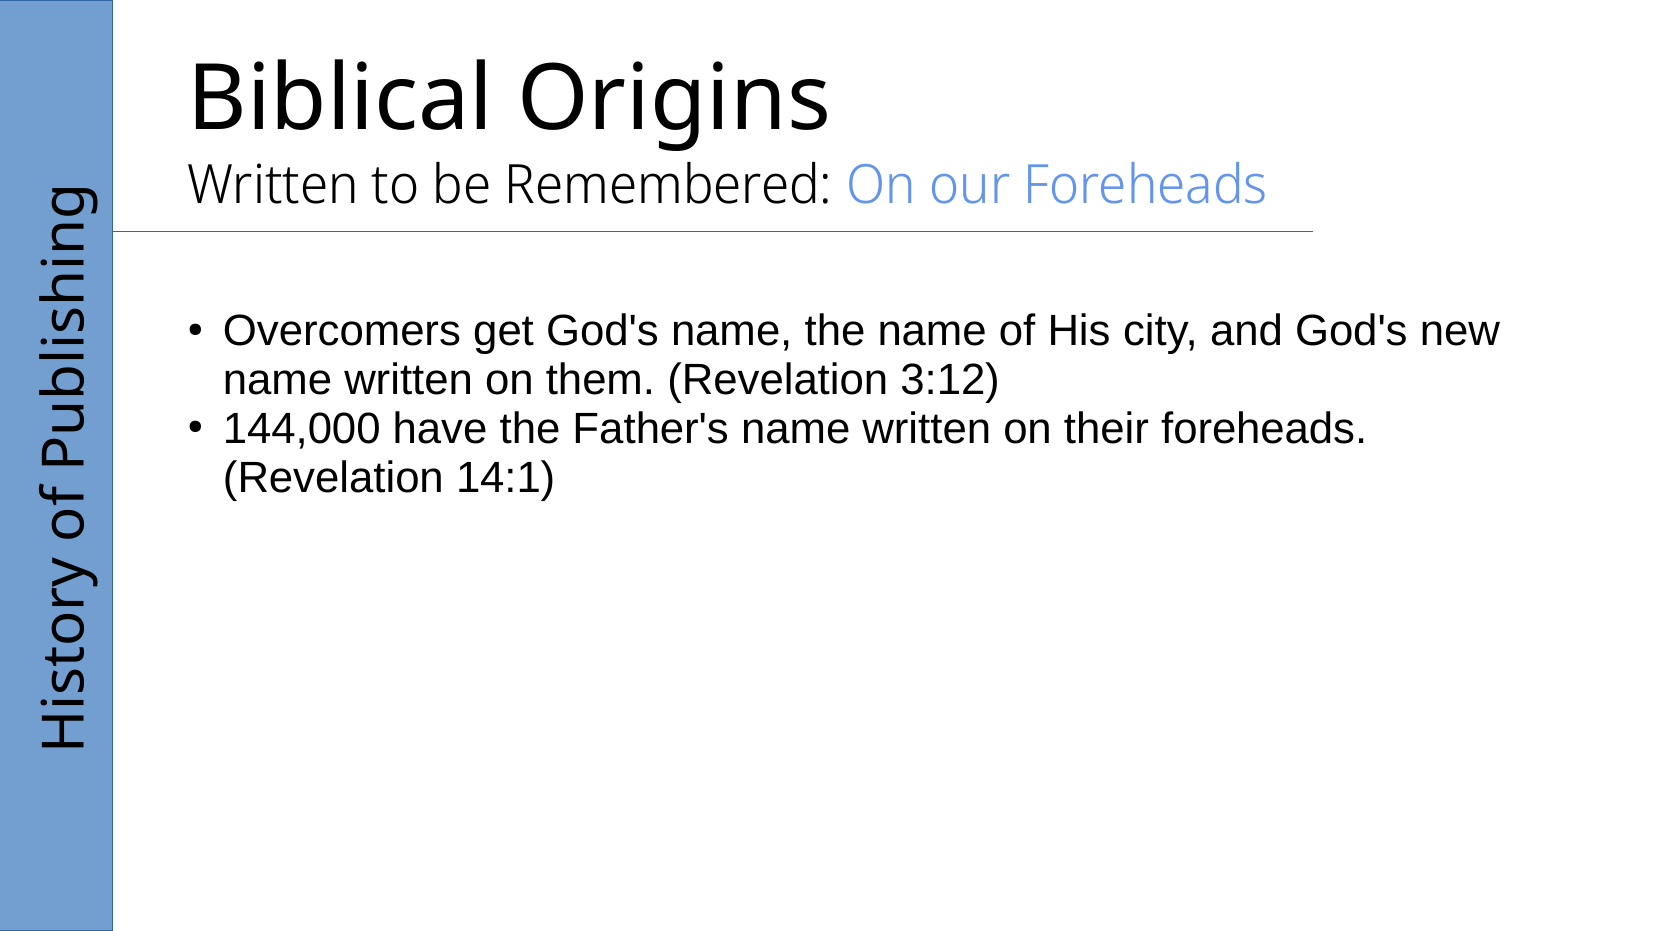

# Biblical Origins
Written to be Remembered: On our Foreheads
Overcomers get God's name, the name of His city, and God's new name written on them. (Revelation 3:12)
144,000 have the Father's name written on their foreheads. (Revelation 14:1)
History of Publishing